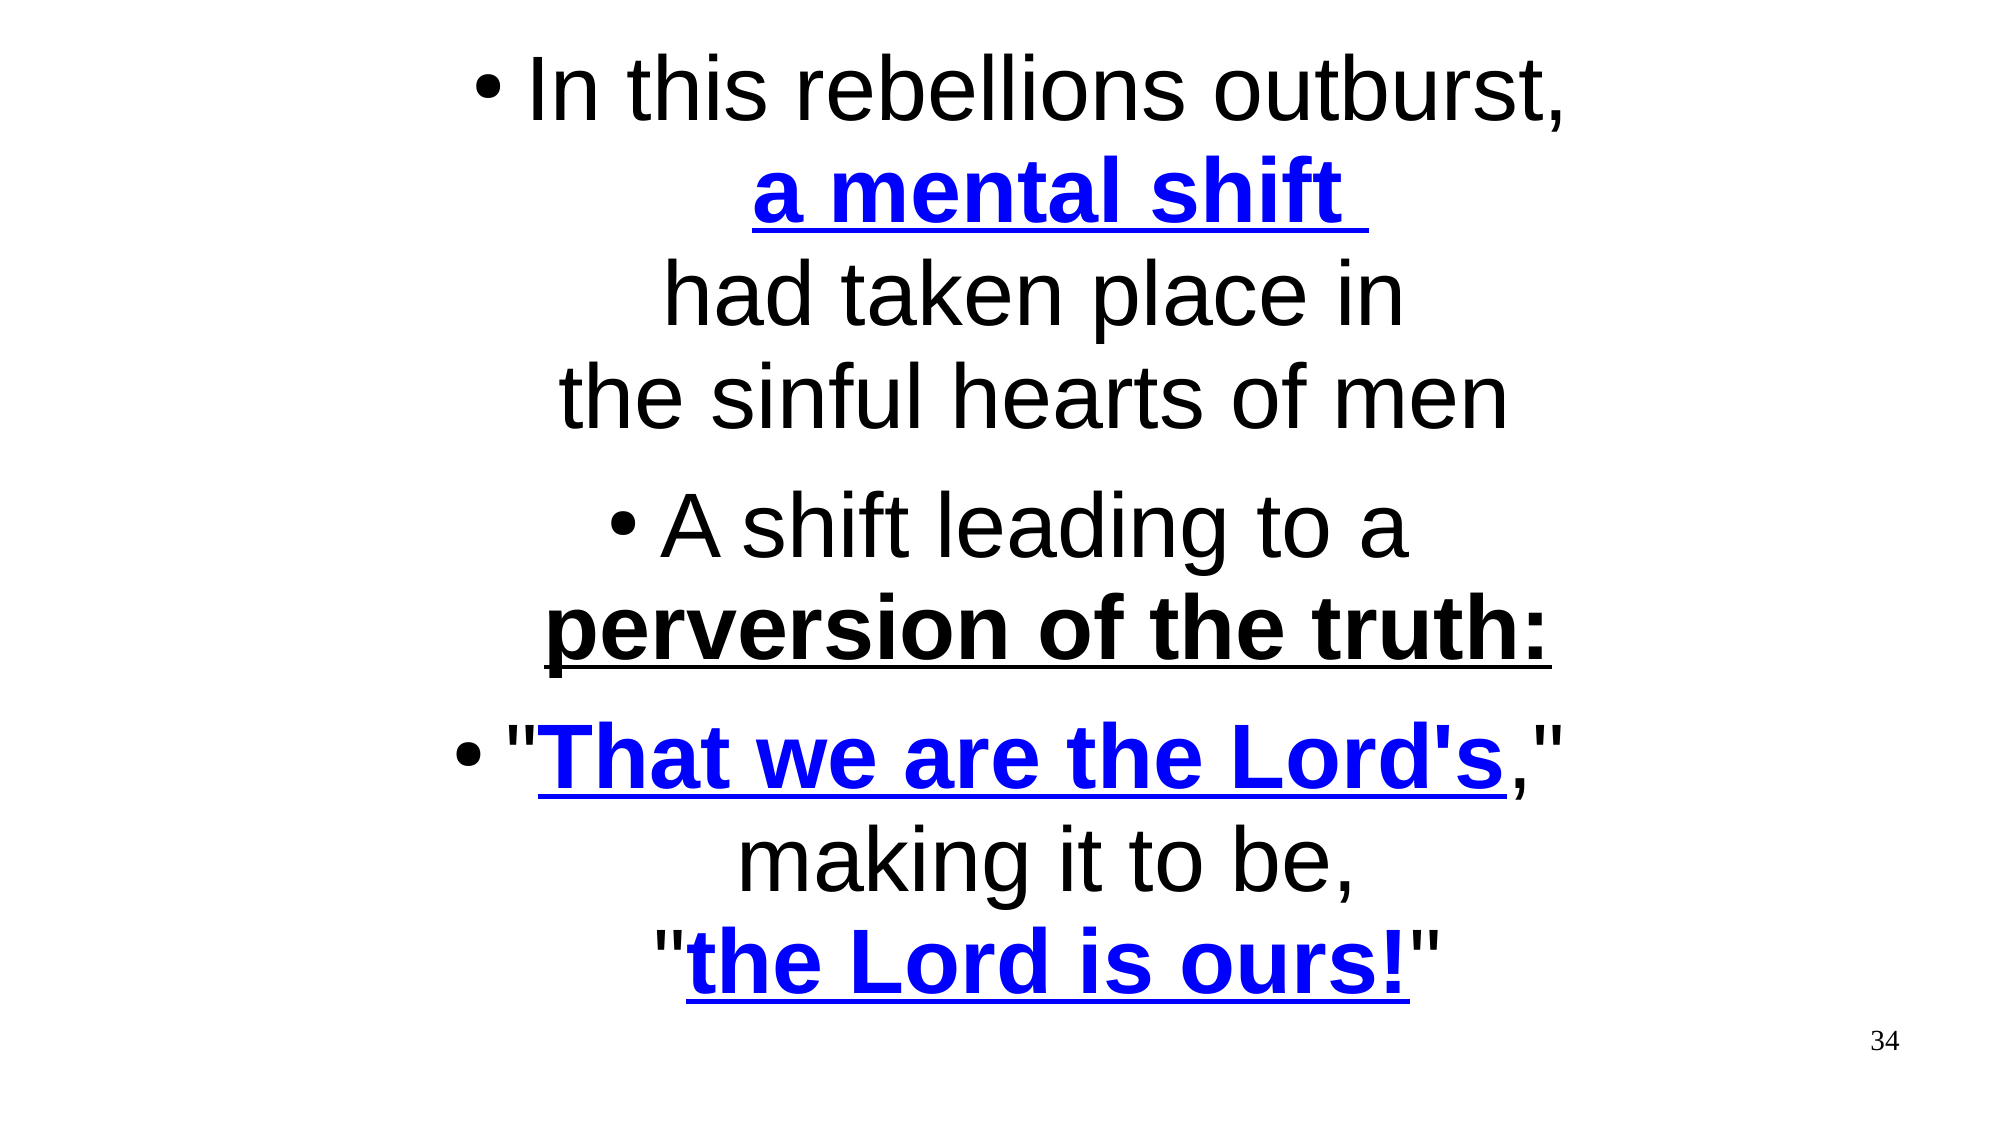

# In this rebellions outburst, a mental shift had taken place in the sinful hearts of men
A shift leading to a
perversion of the truth:
"That we are the Lord's,"
making it to be,
 "the Lord is ours!"
34